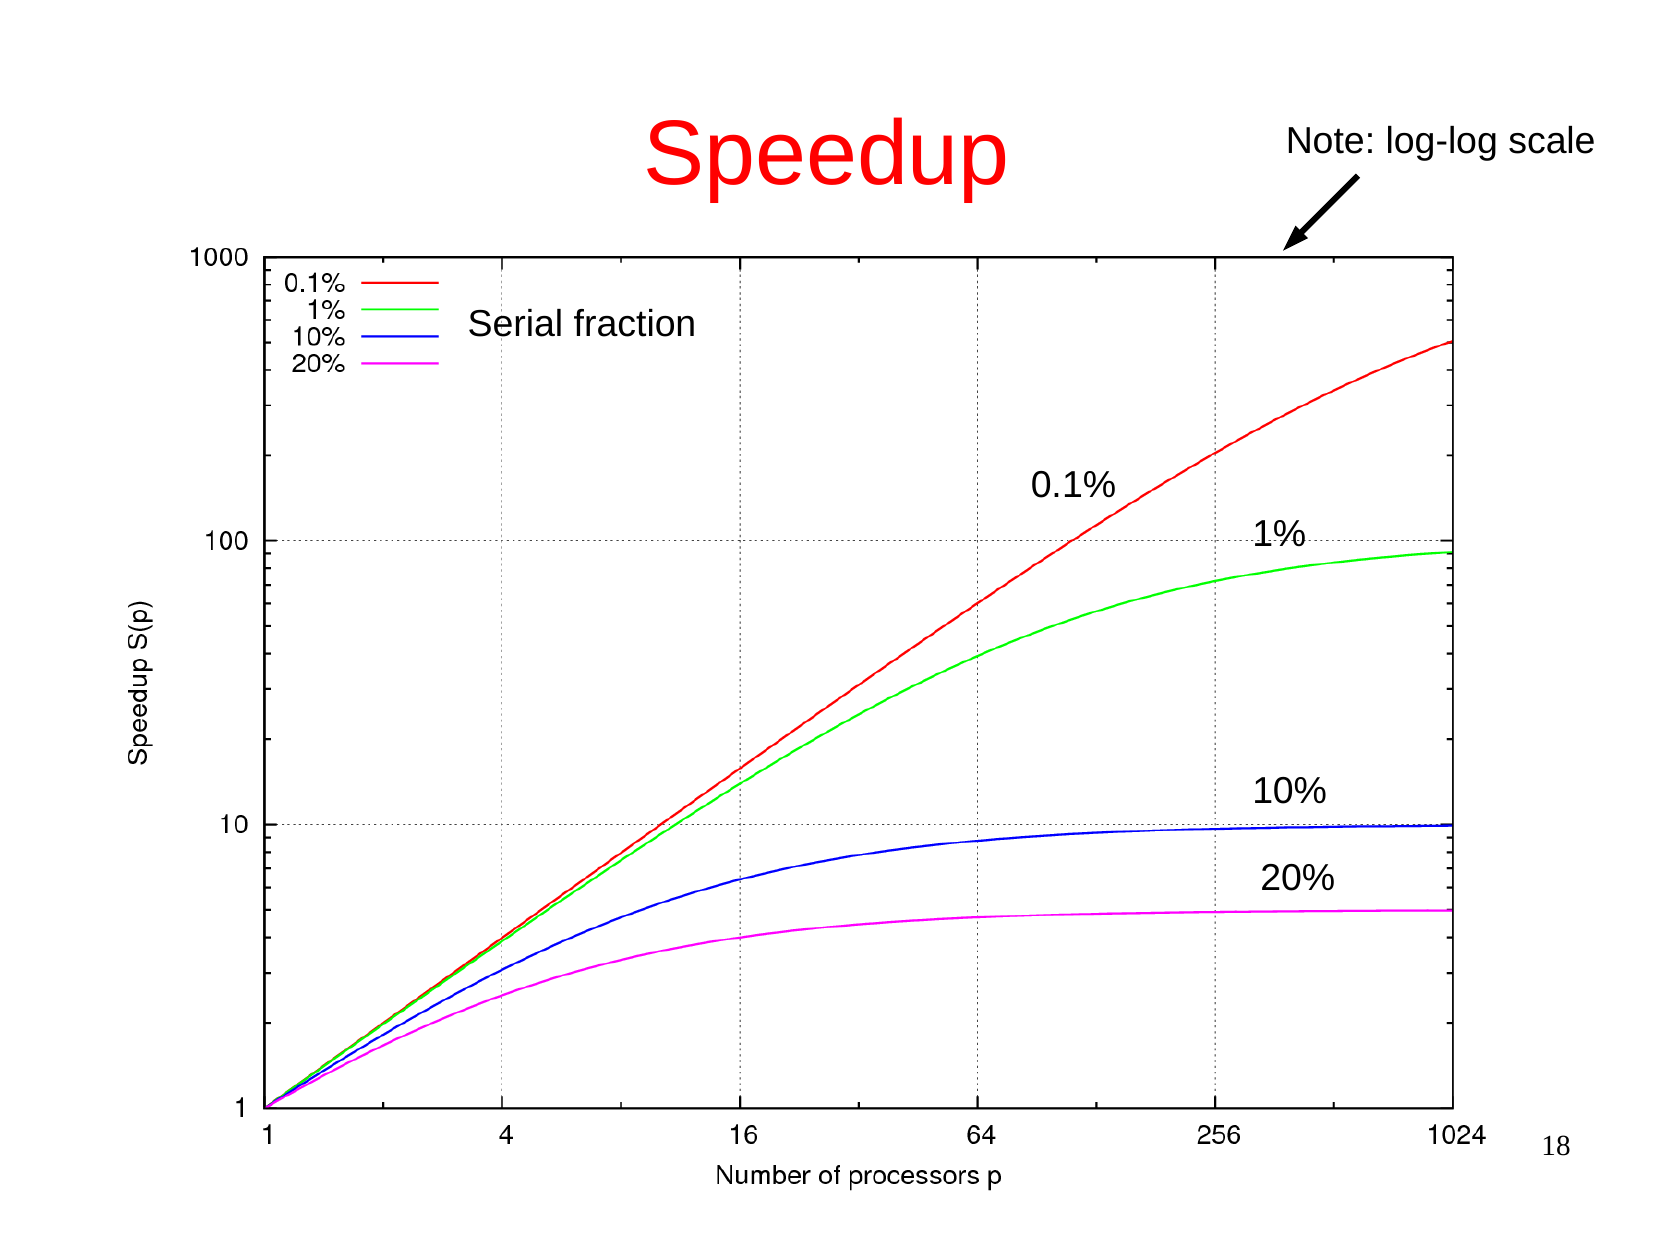

# Speedup
Note: log-log scale
Serial fraction
0.1%
1%
10%
20%
Performance Evaluation
18